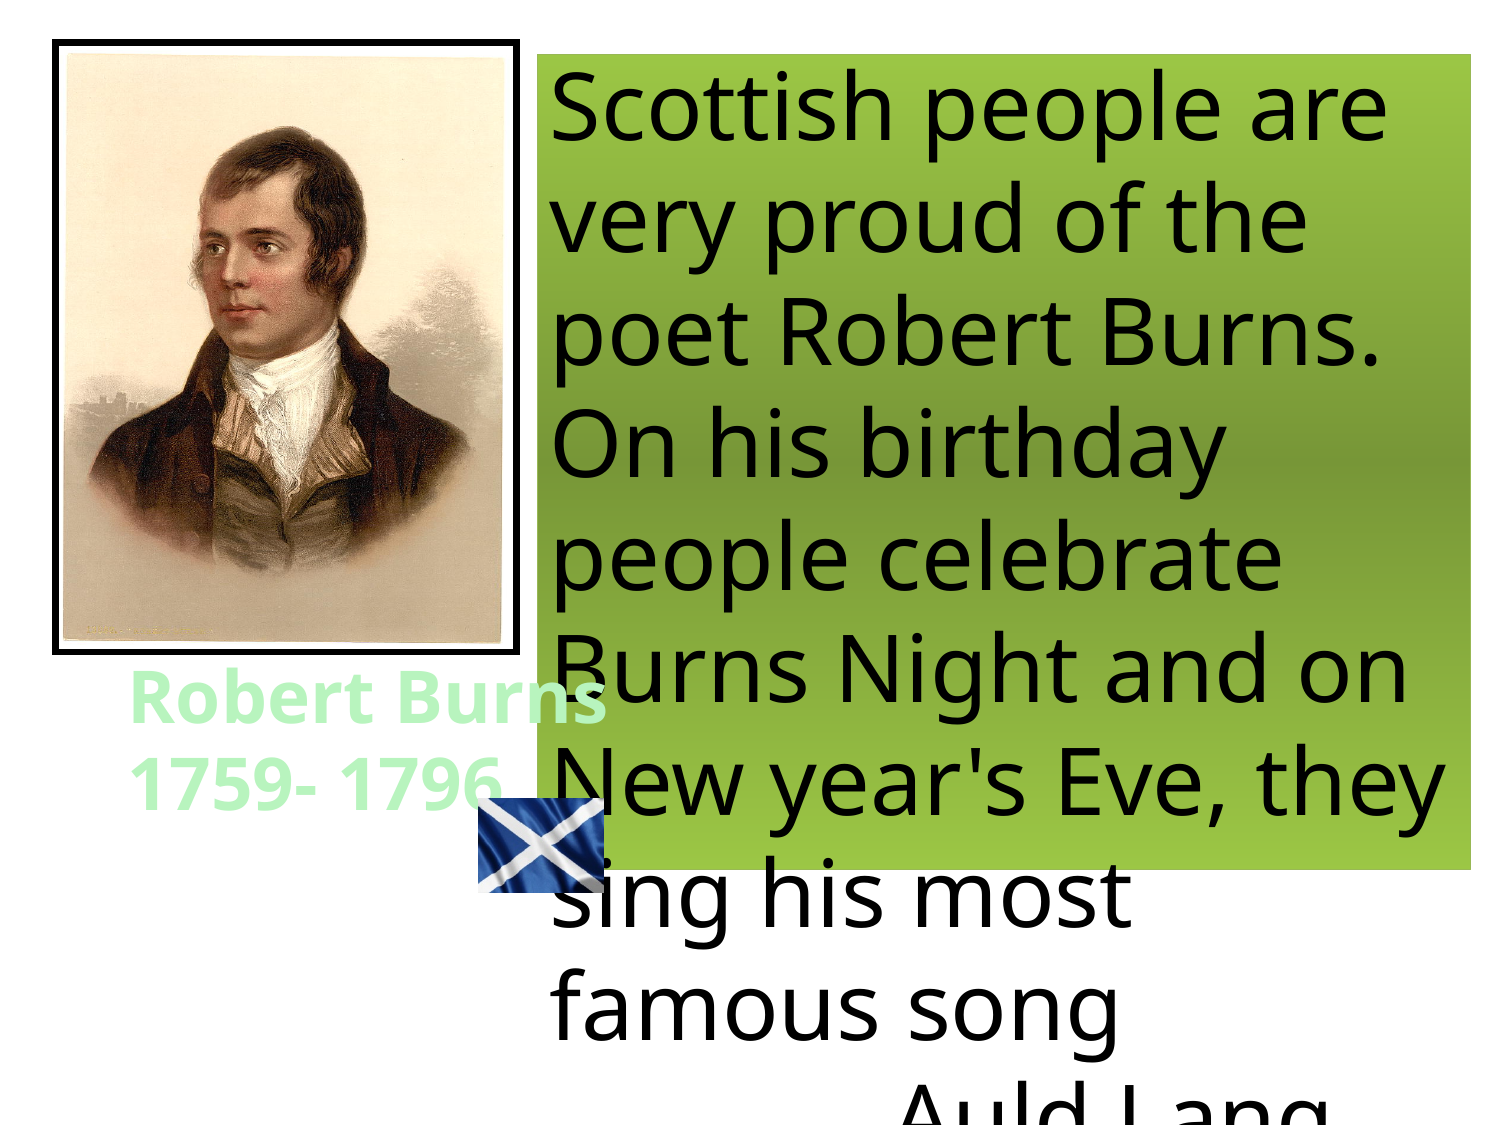

Scottish people are very proud of the poet Robert Burns.
On his birthday people celebrate Burns Night and on New year's Eve, they sing his most famous song
 Auld Lang Syne !
Robert Burns
1759- 1796